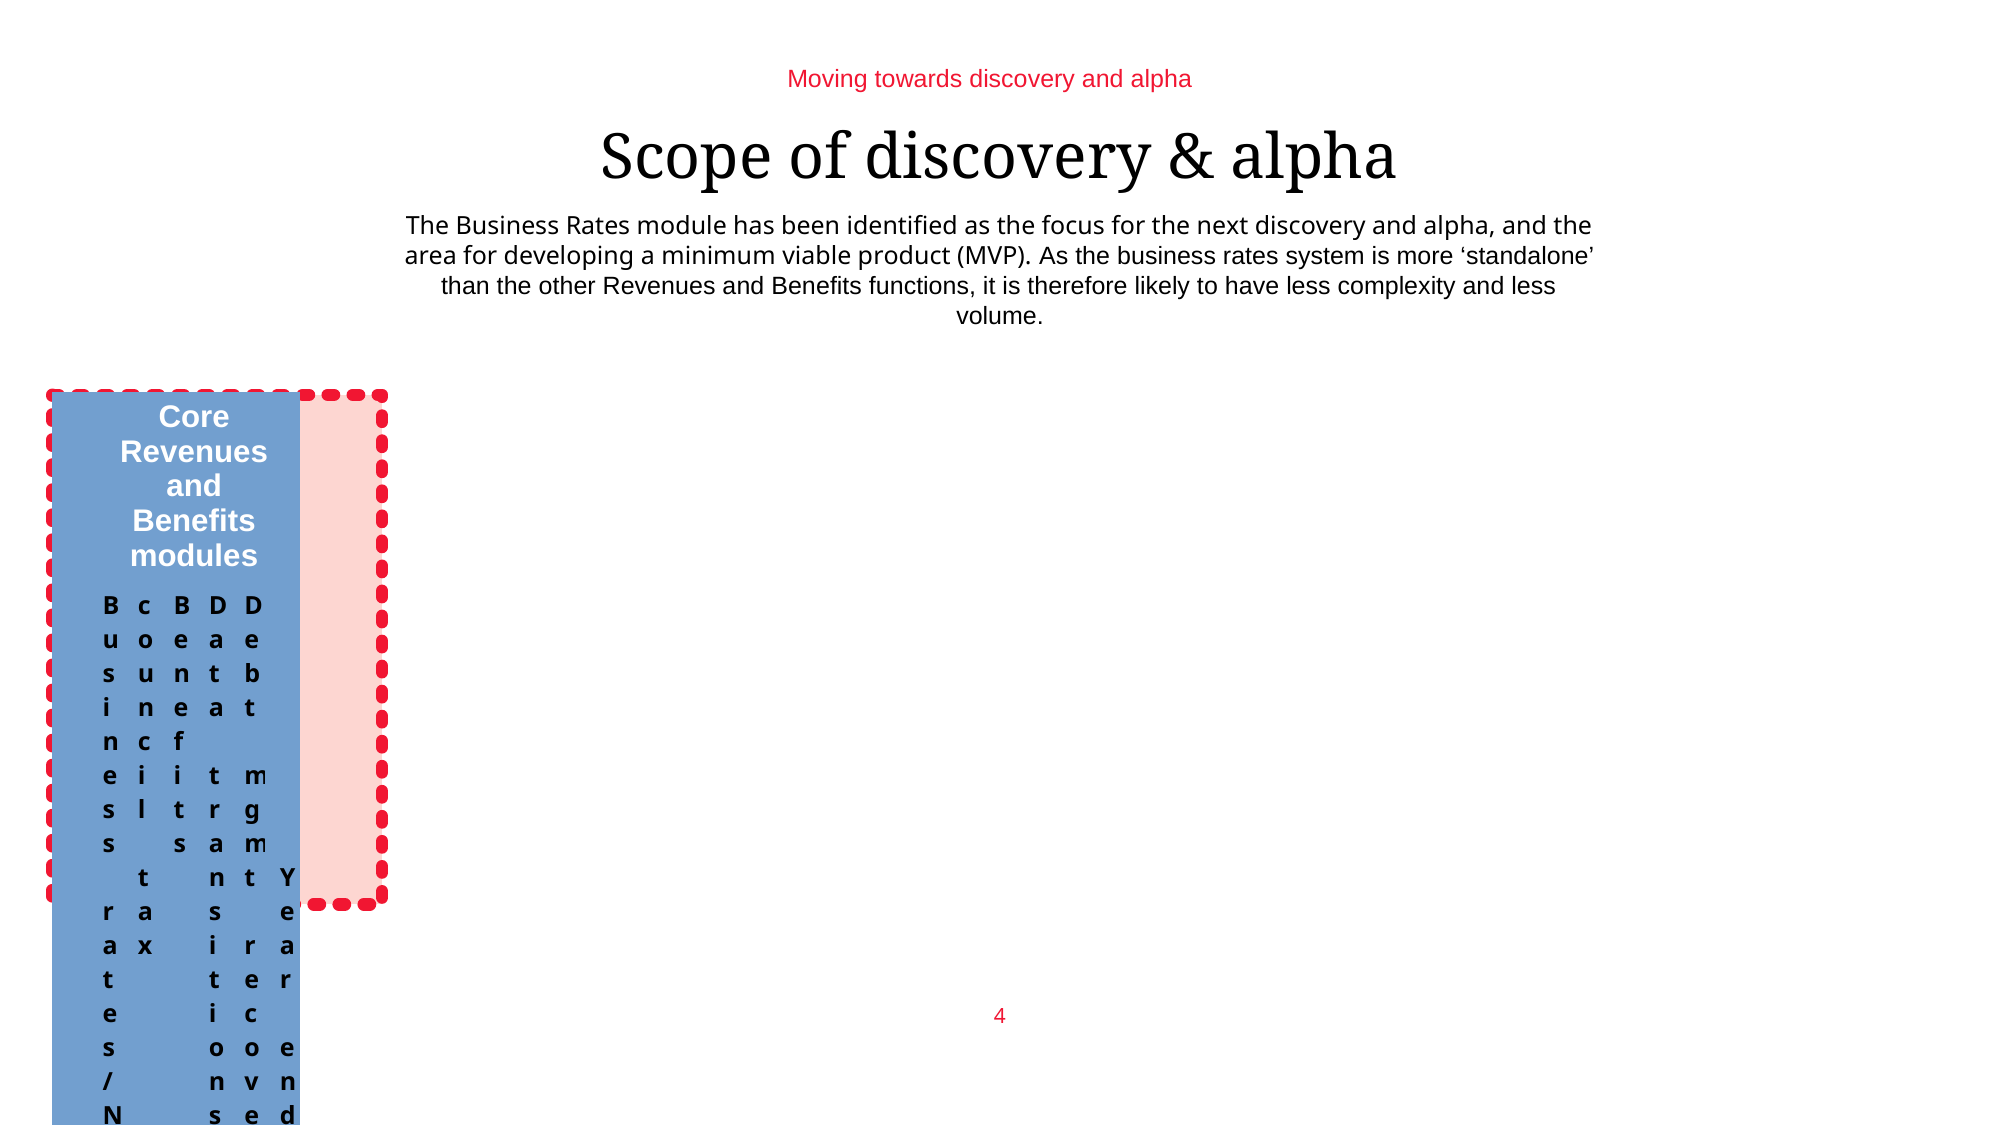

Moving towards discovery and alpha
Scope of discovery & alpha
The Business Rates module has been identified as the focus for the next discovery and alpha, and the area for developing a minimum viable product (MVP). As the business rates system is more ‘standalone’ than the other Revenues and Benefits functions, it is therefore likely to have less complexity and less volume.
| | Core Revenues and Benefits modules | | | | | |
| --- | --- | --- | --- | --- | --- | --- |
| | Business rates/ NDR | council tax | Benefits | Data transitions | Debt mgmt recovery | Year end |
| | Enterprise zones Business improvement districts (BIDs) Business rates forecasting | Council tax reduction Exceptional hardship payments Direct Debit validation (Experian) Enforcement manager Arrangement manager | Verify Earnings and Pensions Service (VEP) QA module Subsidy claim module Rent officer module | Automated transfers to local authority systems | | |
| | | | | | | |